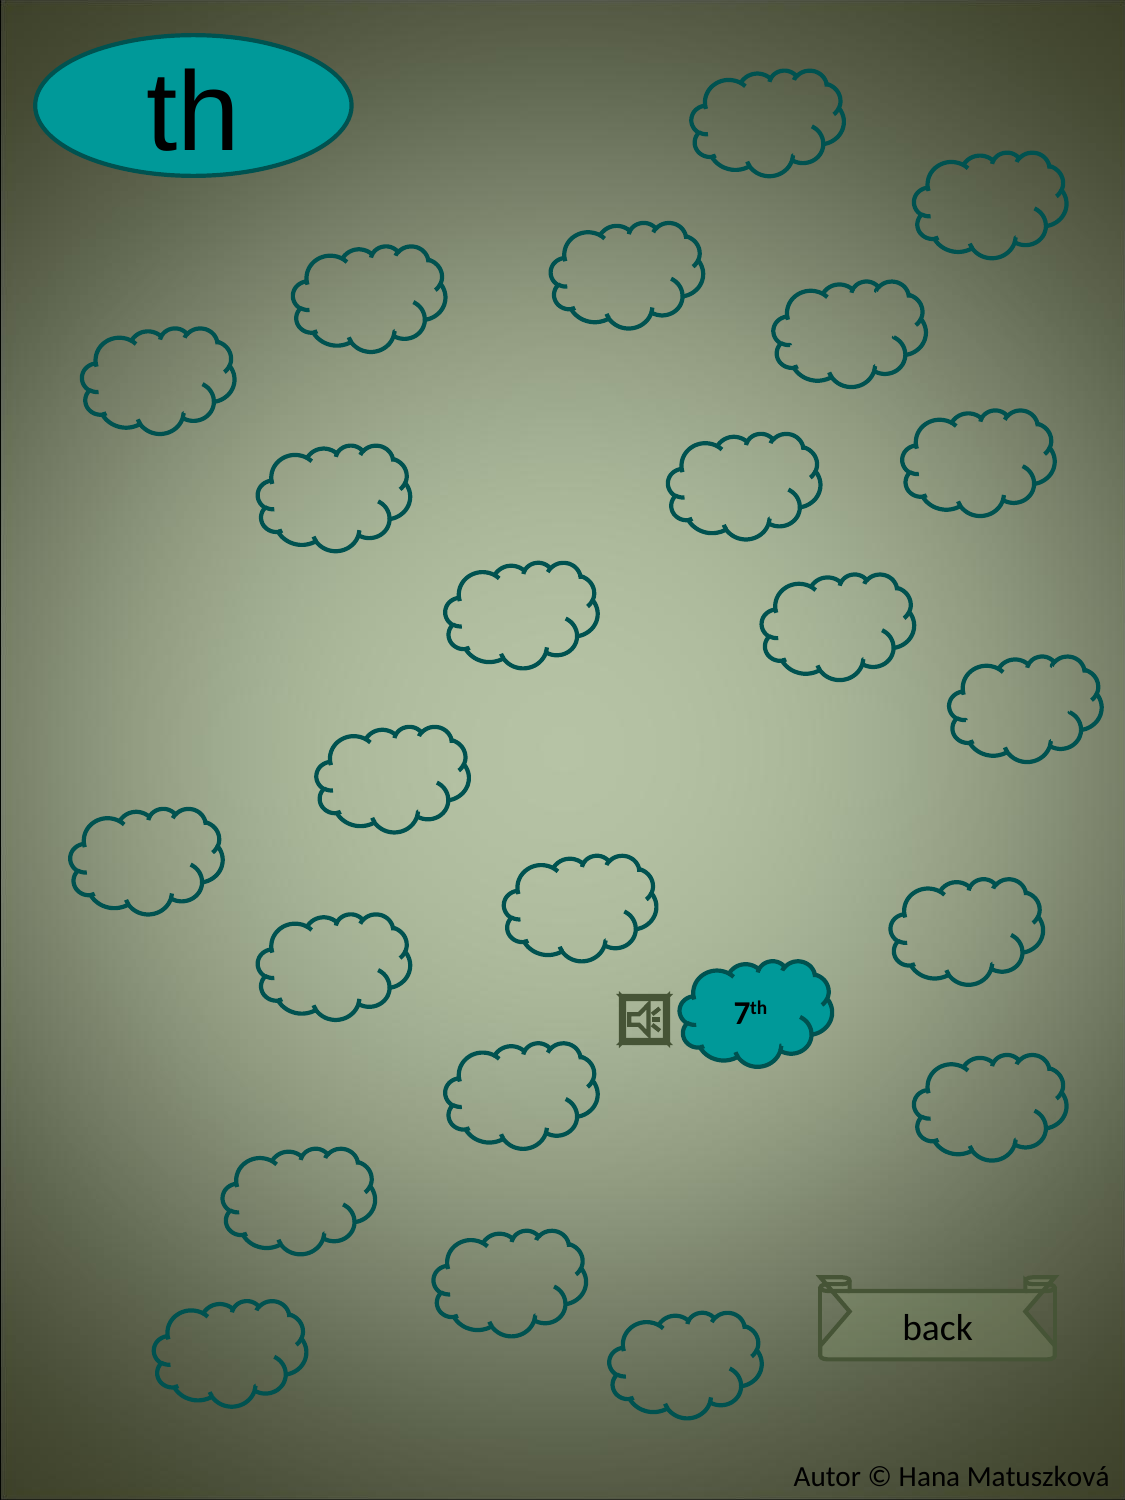

th
7th
back
Autor © Hana Matuszková